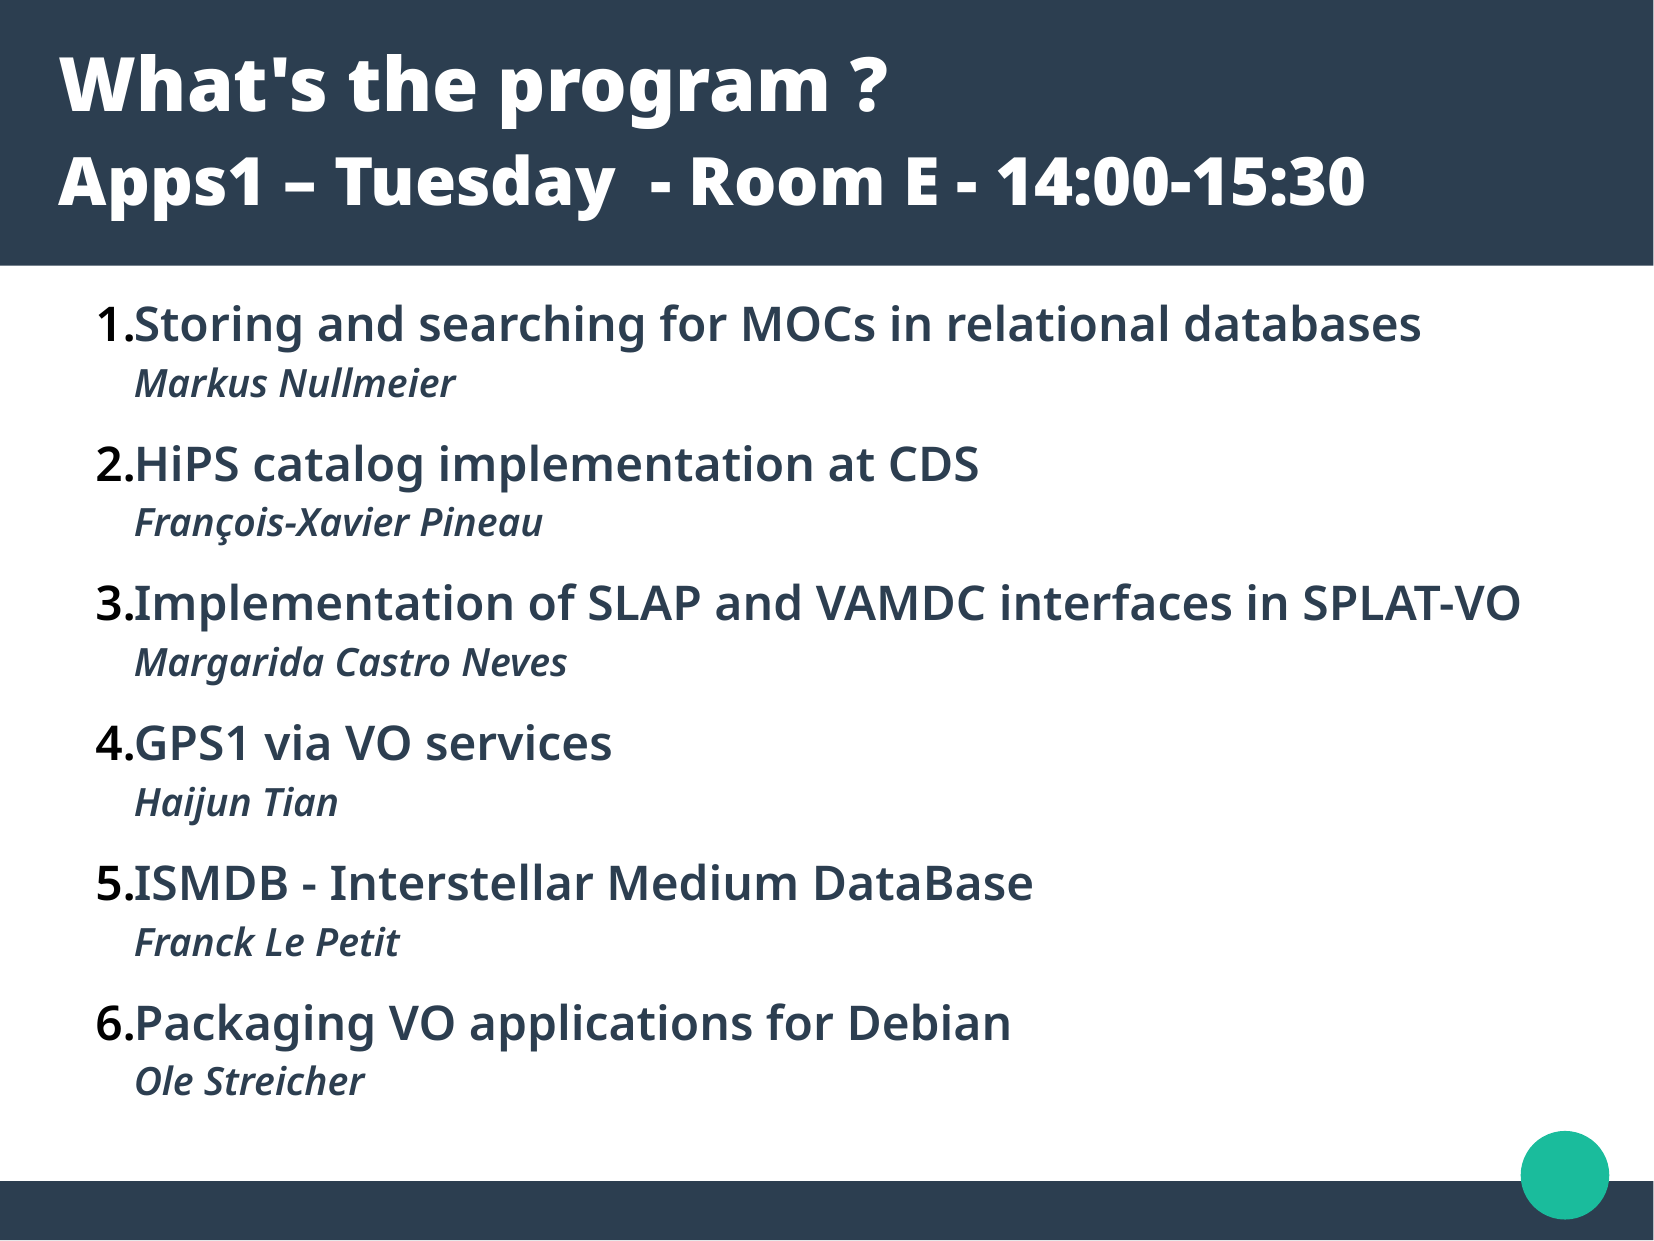

# What's the program ? Apps1 – Tuesday - Room E - 14:00-15:30
Storing and searching for MOCs in relational databases
Markus Nullmeier
HiPS catalog implementation at CDS
François-Xavier Pineau
Implementation of SLAP and VAMDC interfaces in SPLAT-VO
Margarida Castro Neves
GPS1 via VO services
Haijun Tian
ISMDB - Interstellar Medium DataBase
Franck Le Petit
Packaging VO applications for Debian
Ole Streicher